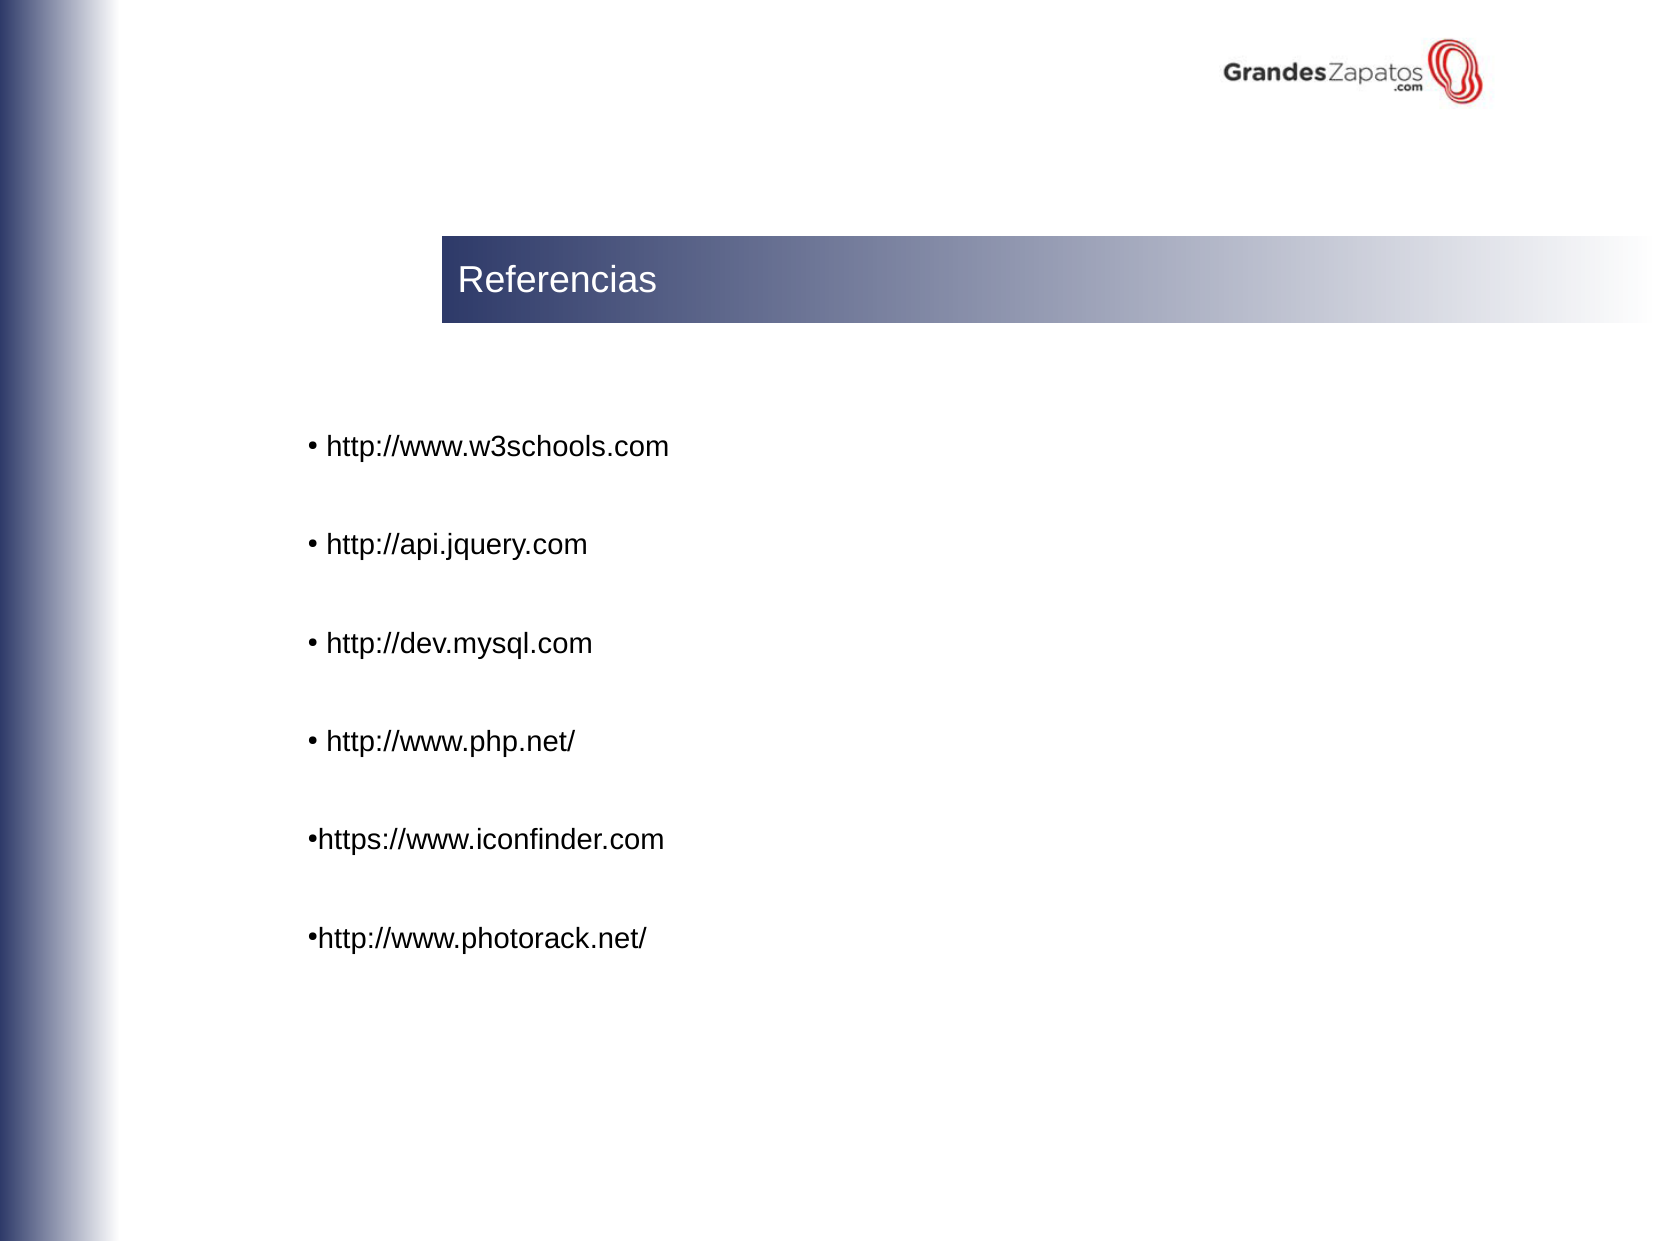

Referencias
 http://www.w3schools.com
 http://api.jquery.com
 http://dev.mysql.com
 http://www.php.net/
https://www.iconfinder.com
http://www.photorack.net/